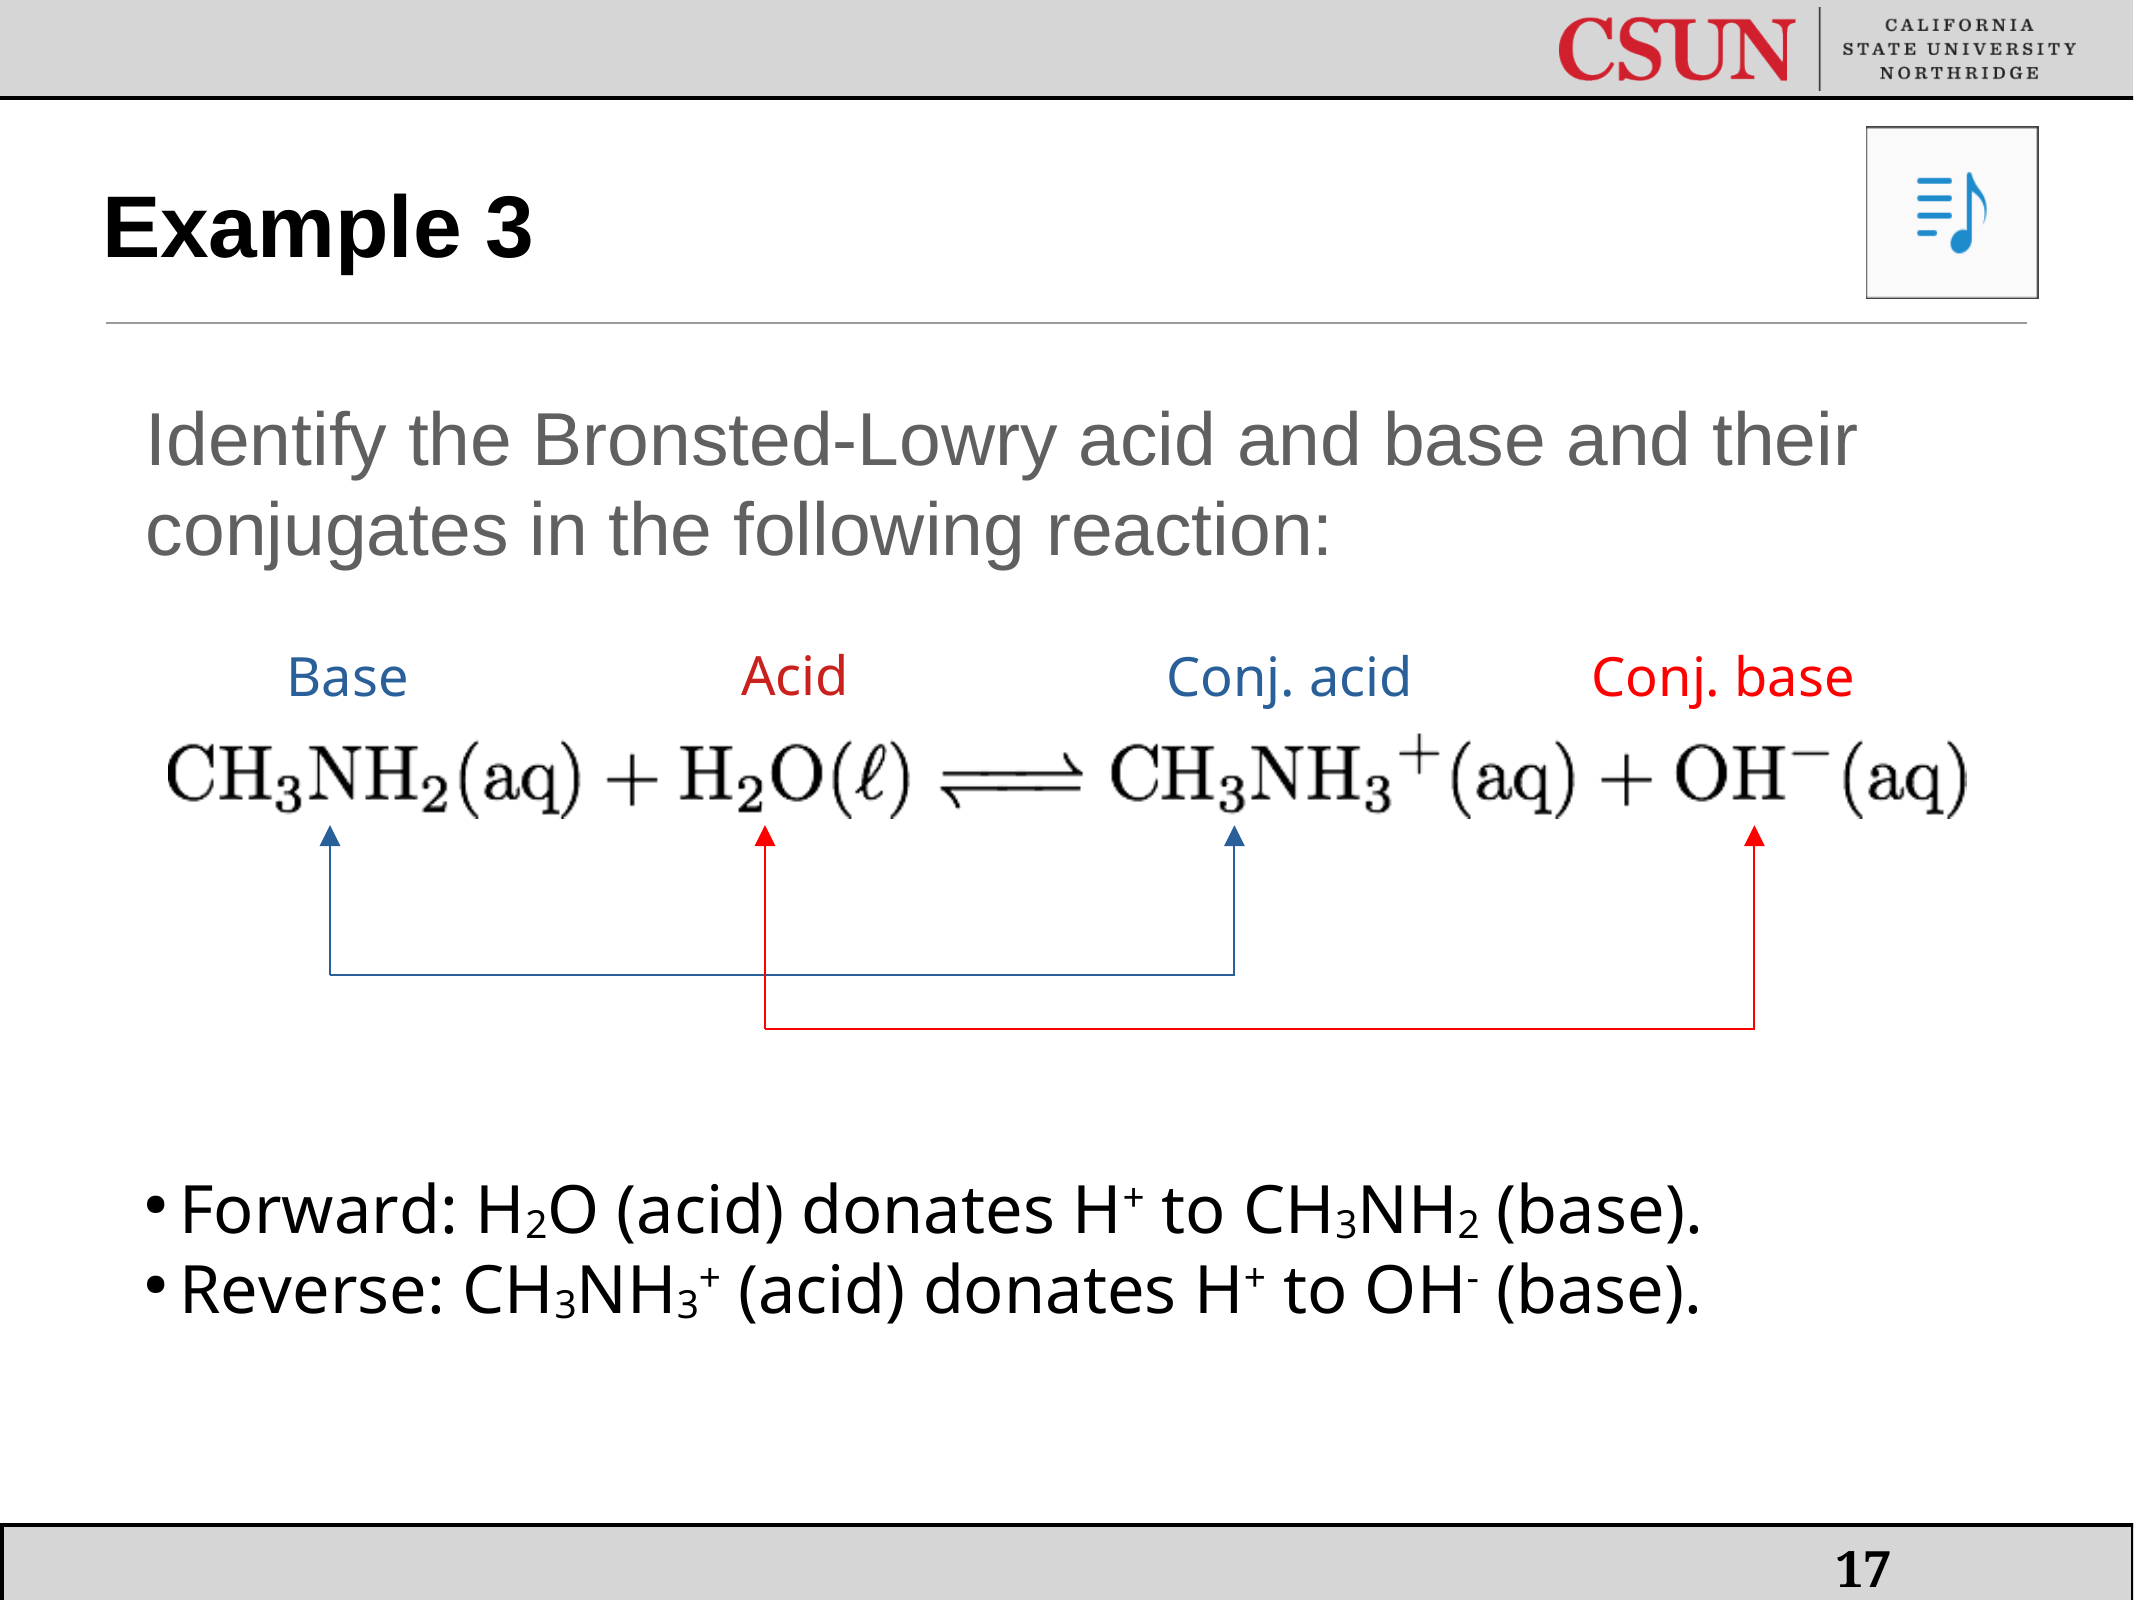

# Example 3
Identify the Bronsted-Lowry acid and base and their conjugates in the following reaction:
Acid
Base
Conj. acid
Conj. base
Forward: H2O (acid) donates H+ to CH3NH2 (base).
Reverse: CH3NH3+ (acid) donates H+ to OH- (base).
17